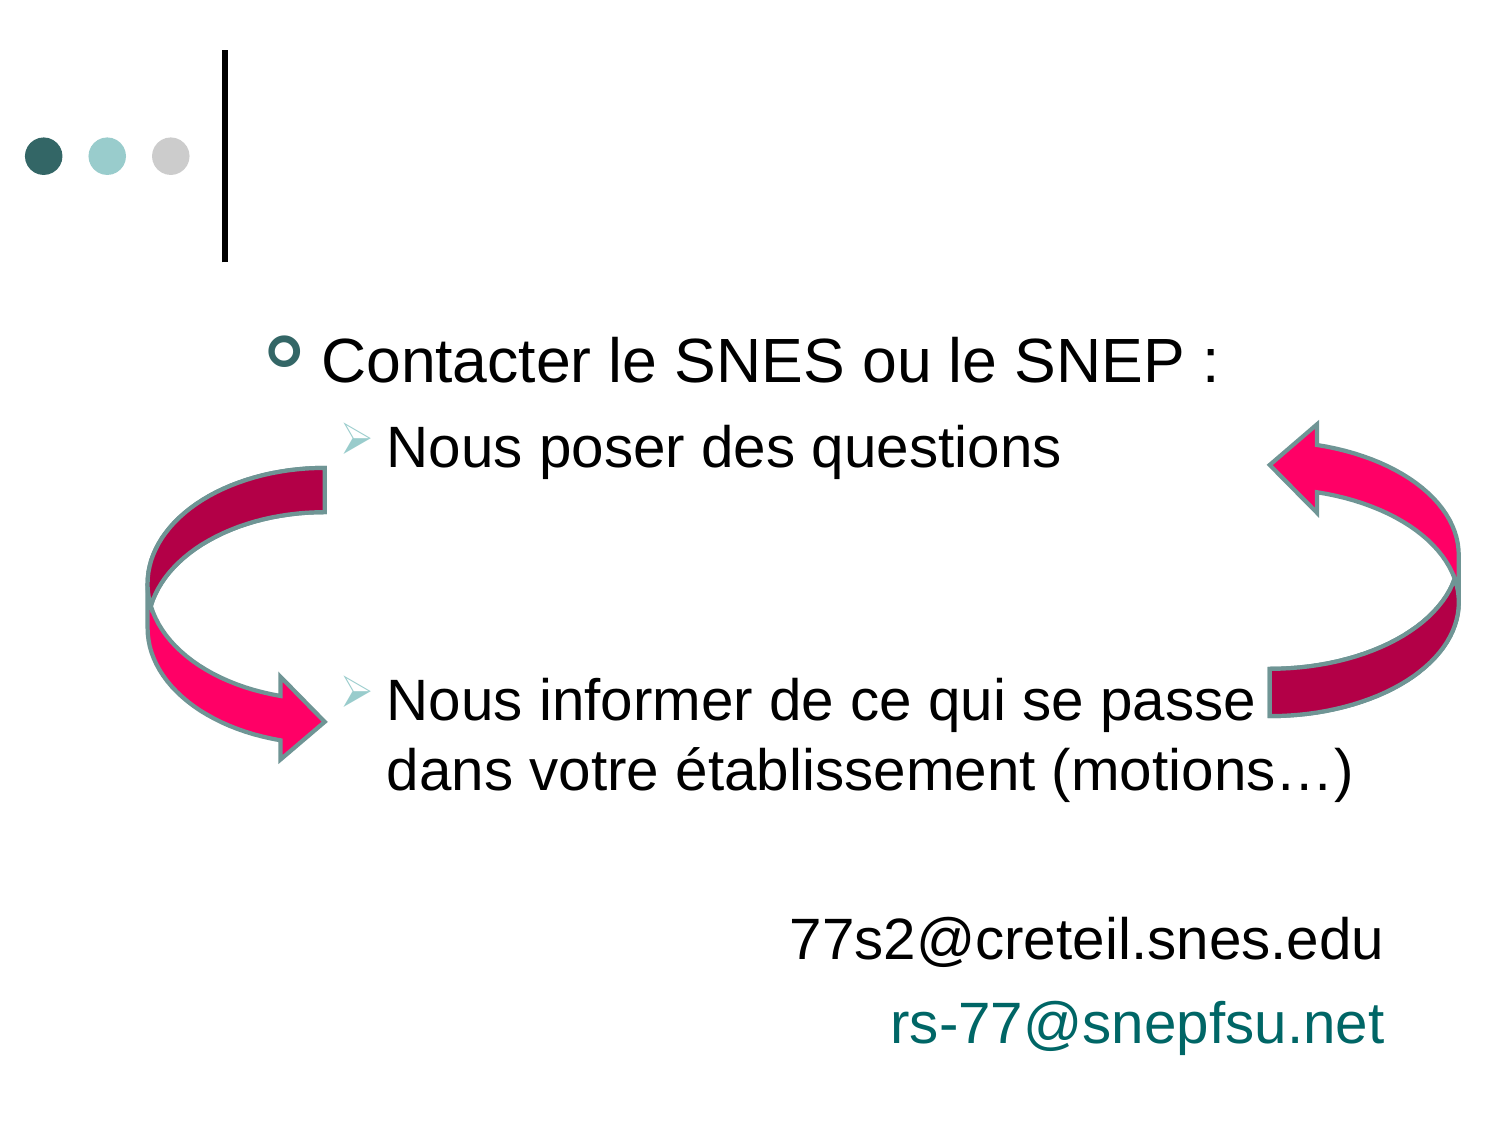

#
Contacter le SNES ou le SNEP :
Nous poser des questions
Nous informer de ce qui se passe dans votre établissement (motions…)
77s2@creteil.snes.edu
rs-77@snepfsu.net